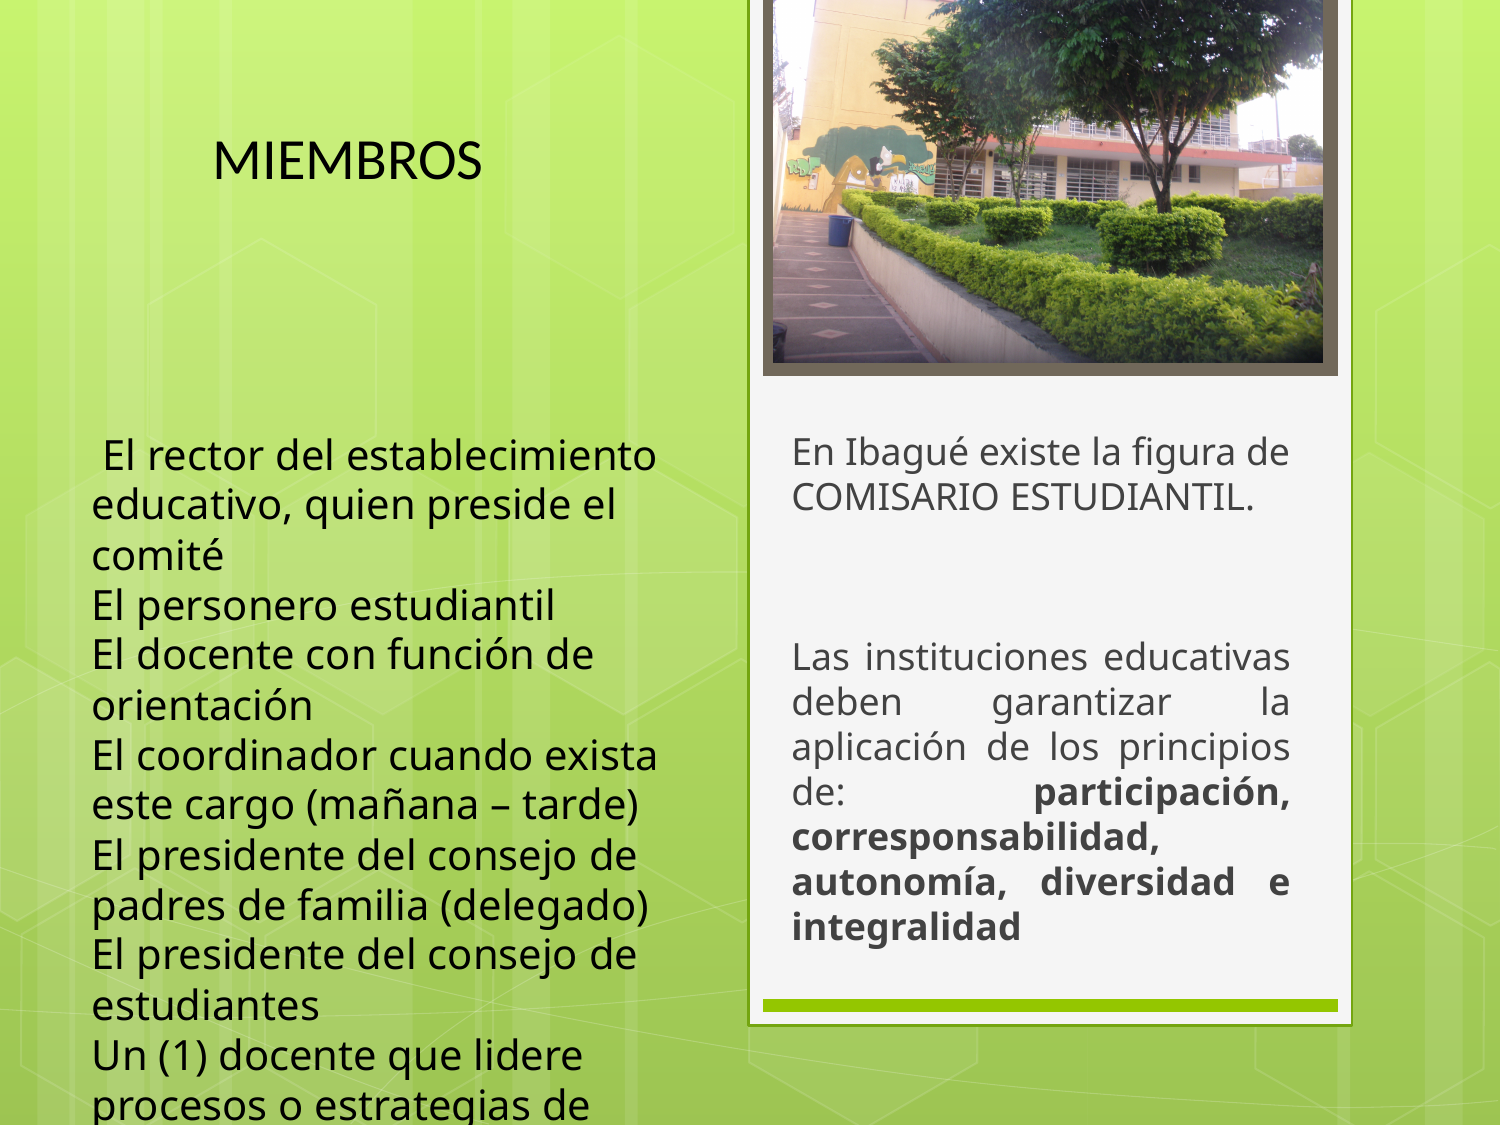

MIEMBROS
# El rector del establecimiento educativo, quien preside el comité El personero estudiantil El docente con función de orientación El coordinador cuando exista este cargo (mañana – tarde) El presidente del consejo de padres de familia (delegado) El presidente del consejo de estudiantes Un (1) docente que lidere procesos o estrategias de convivencia escolar.
En Ibagué existe la figura de COMISARIO ESTUDIANTIL.
Las instituciones educativas deben garantizar la aplicación de los principios de: participación, corresponsabilidad, autonomía, diversidad e integralidad